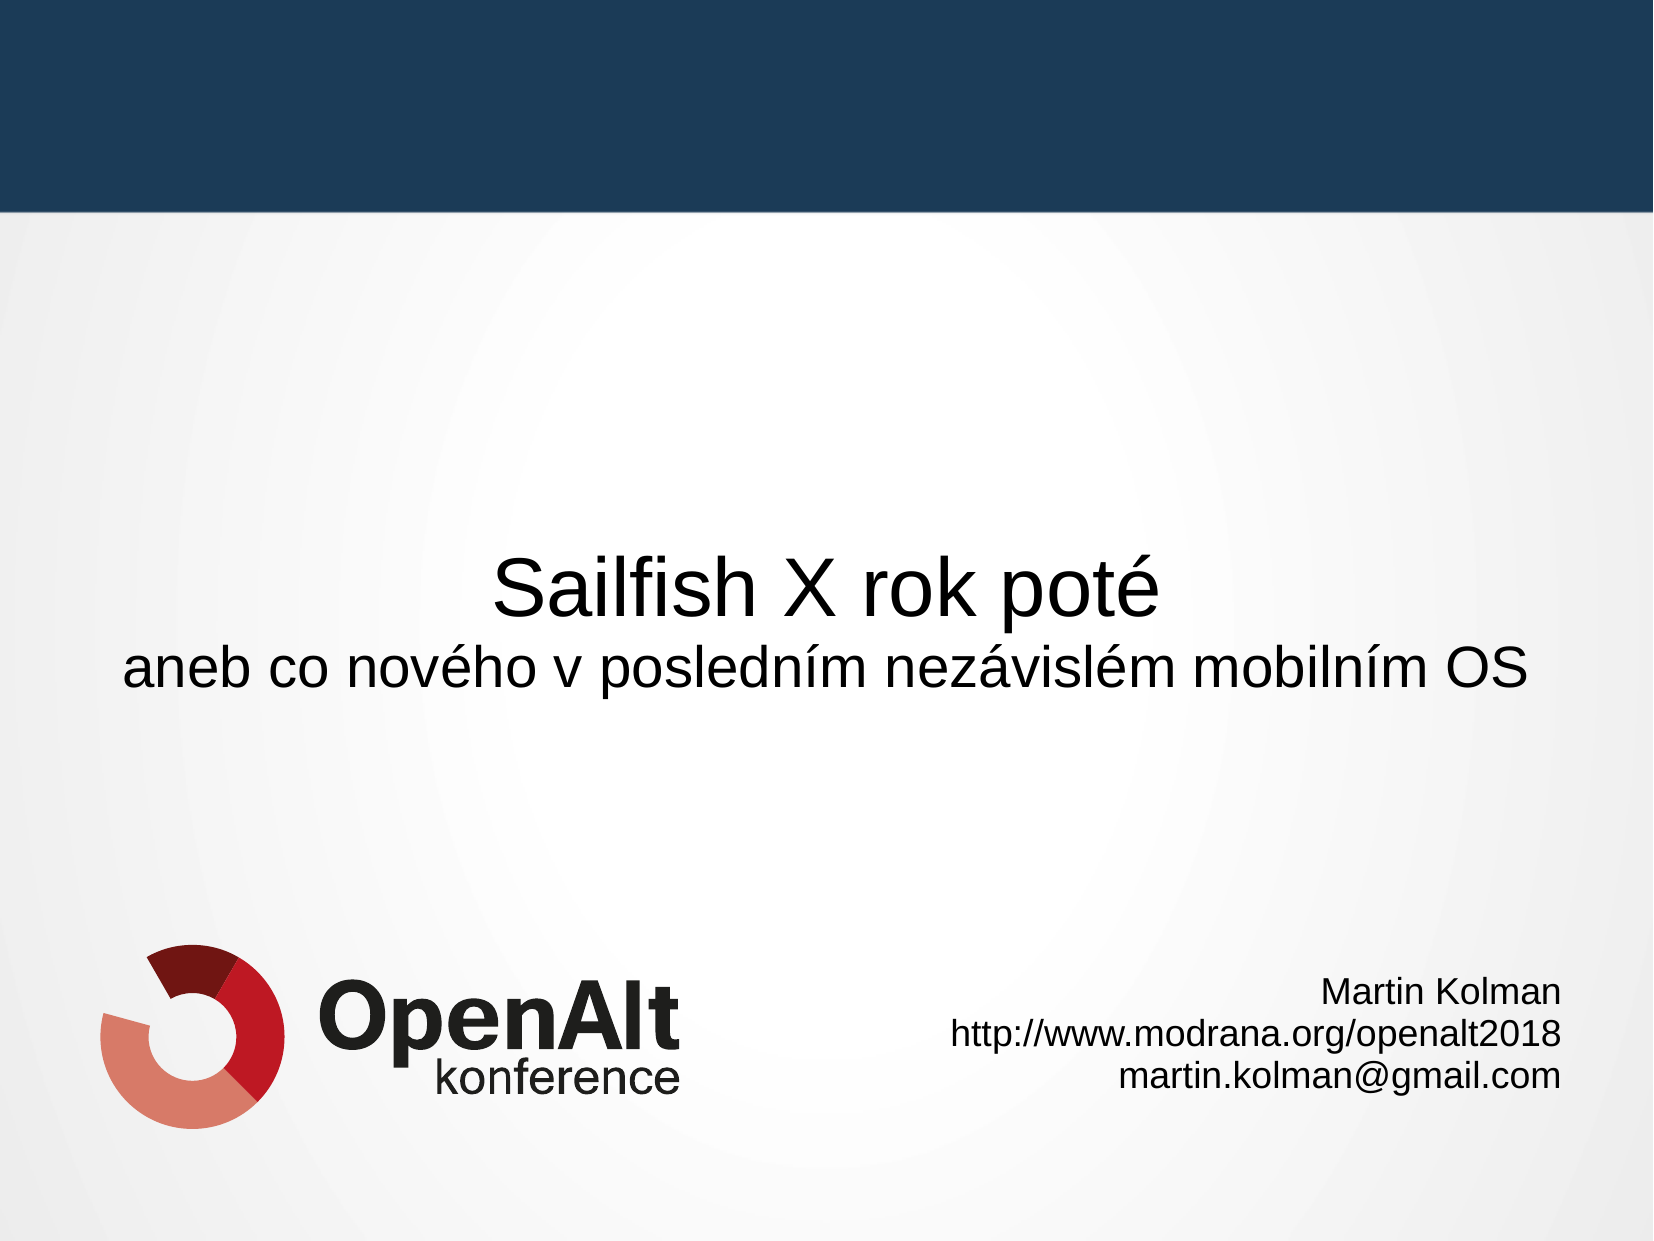

# Sailfish X rok poté aneb co nového v posledním nezávislém mobilním OS
Martin Kolman
http://www.modrana.org/openalt2018
martin.kolman@gmail.com
1